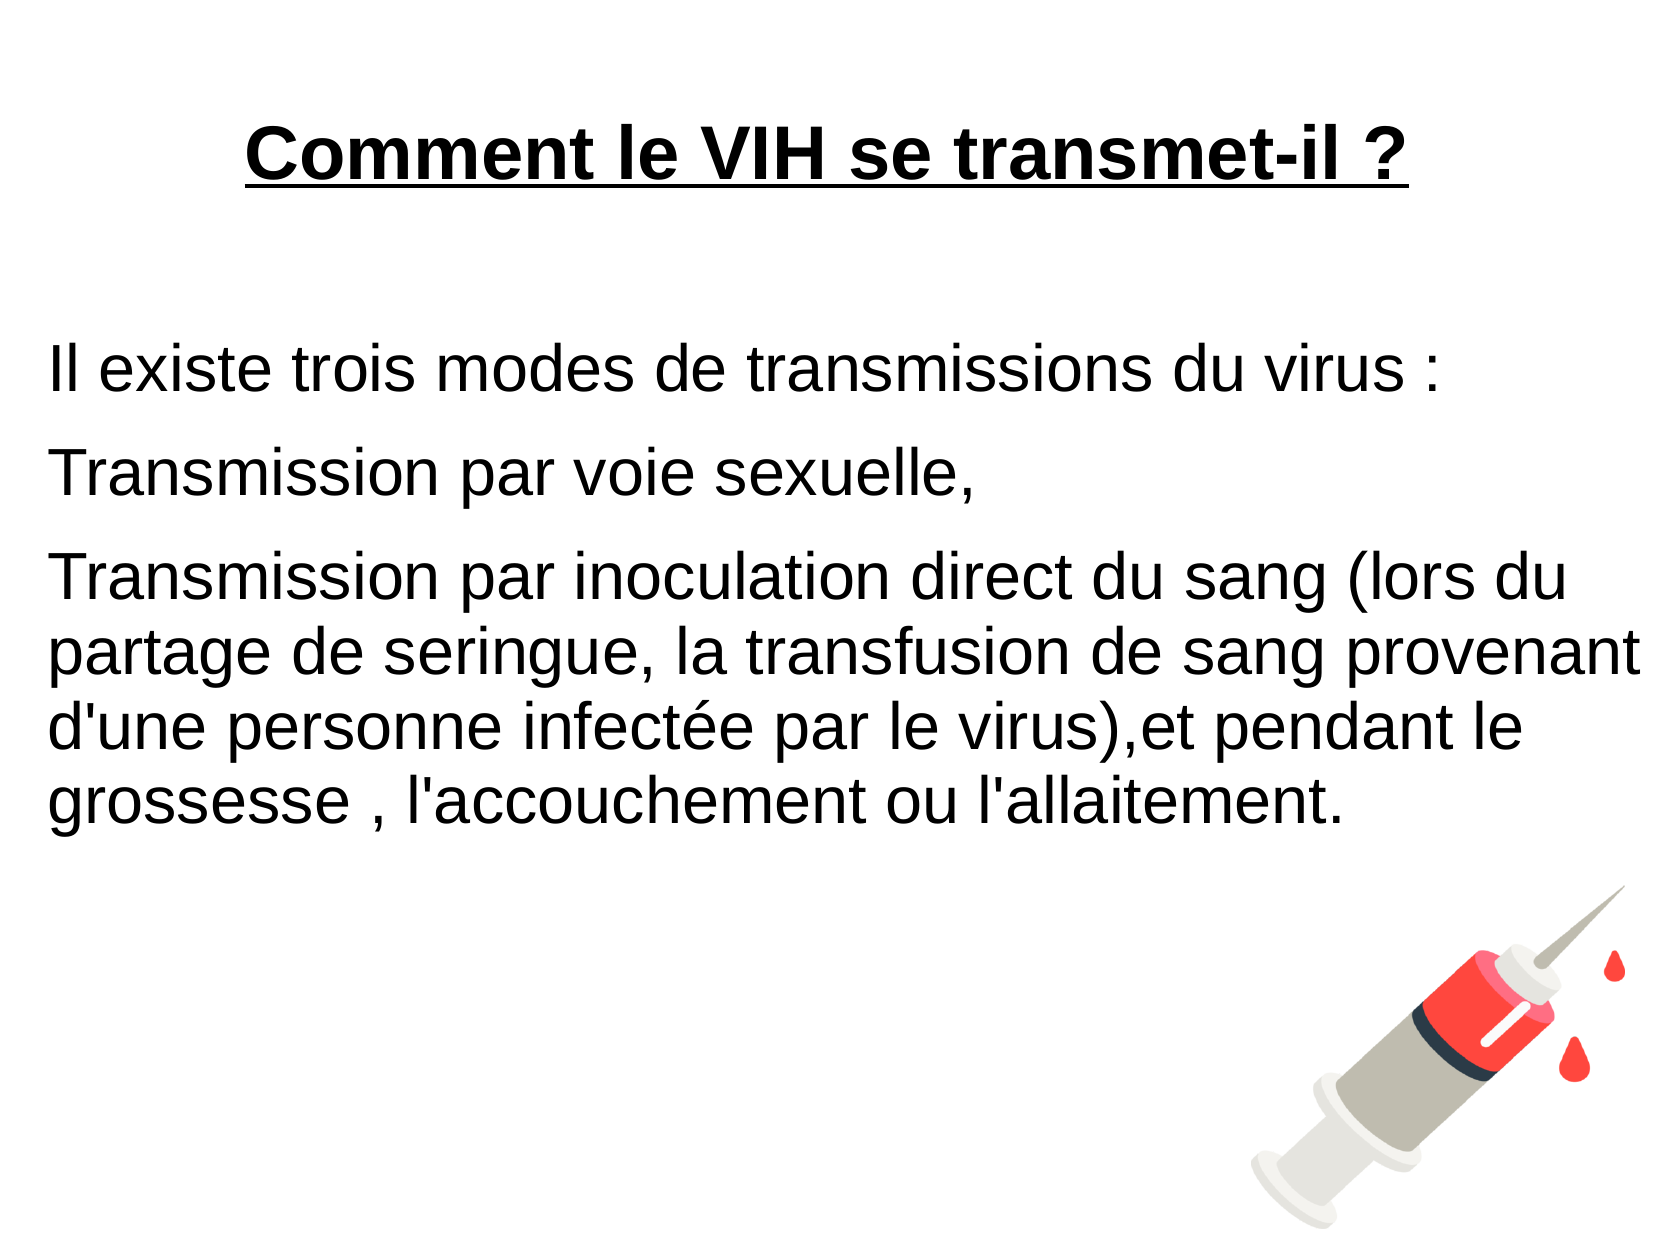

# Comment le VIH se transmet-il ?
Il existe trois modes de transmissions du virus :
Transmission par voie sexuelle,
Transmission par inoculation direct du sang (lors du partage de seringue, la transfusion de sang provenant d'une personne infectée par le virus),et pendant le grossesse , l'accouchement ou l'allaitement.